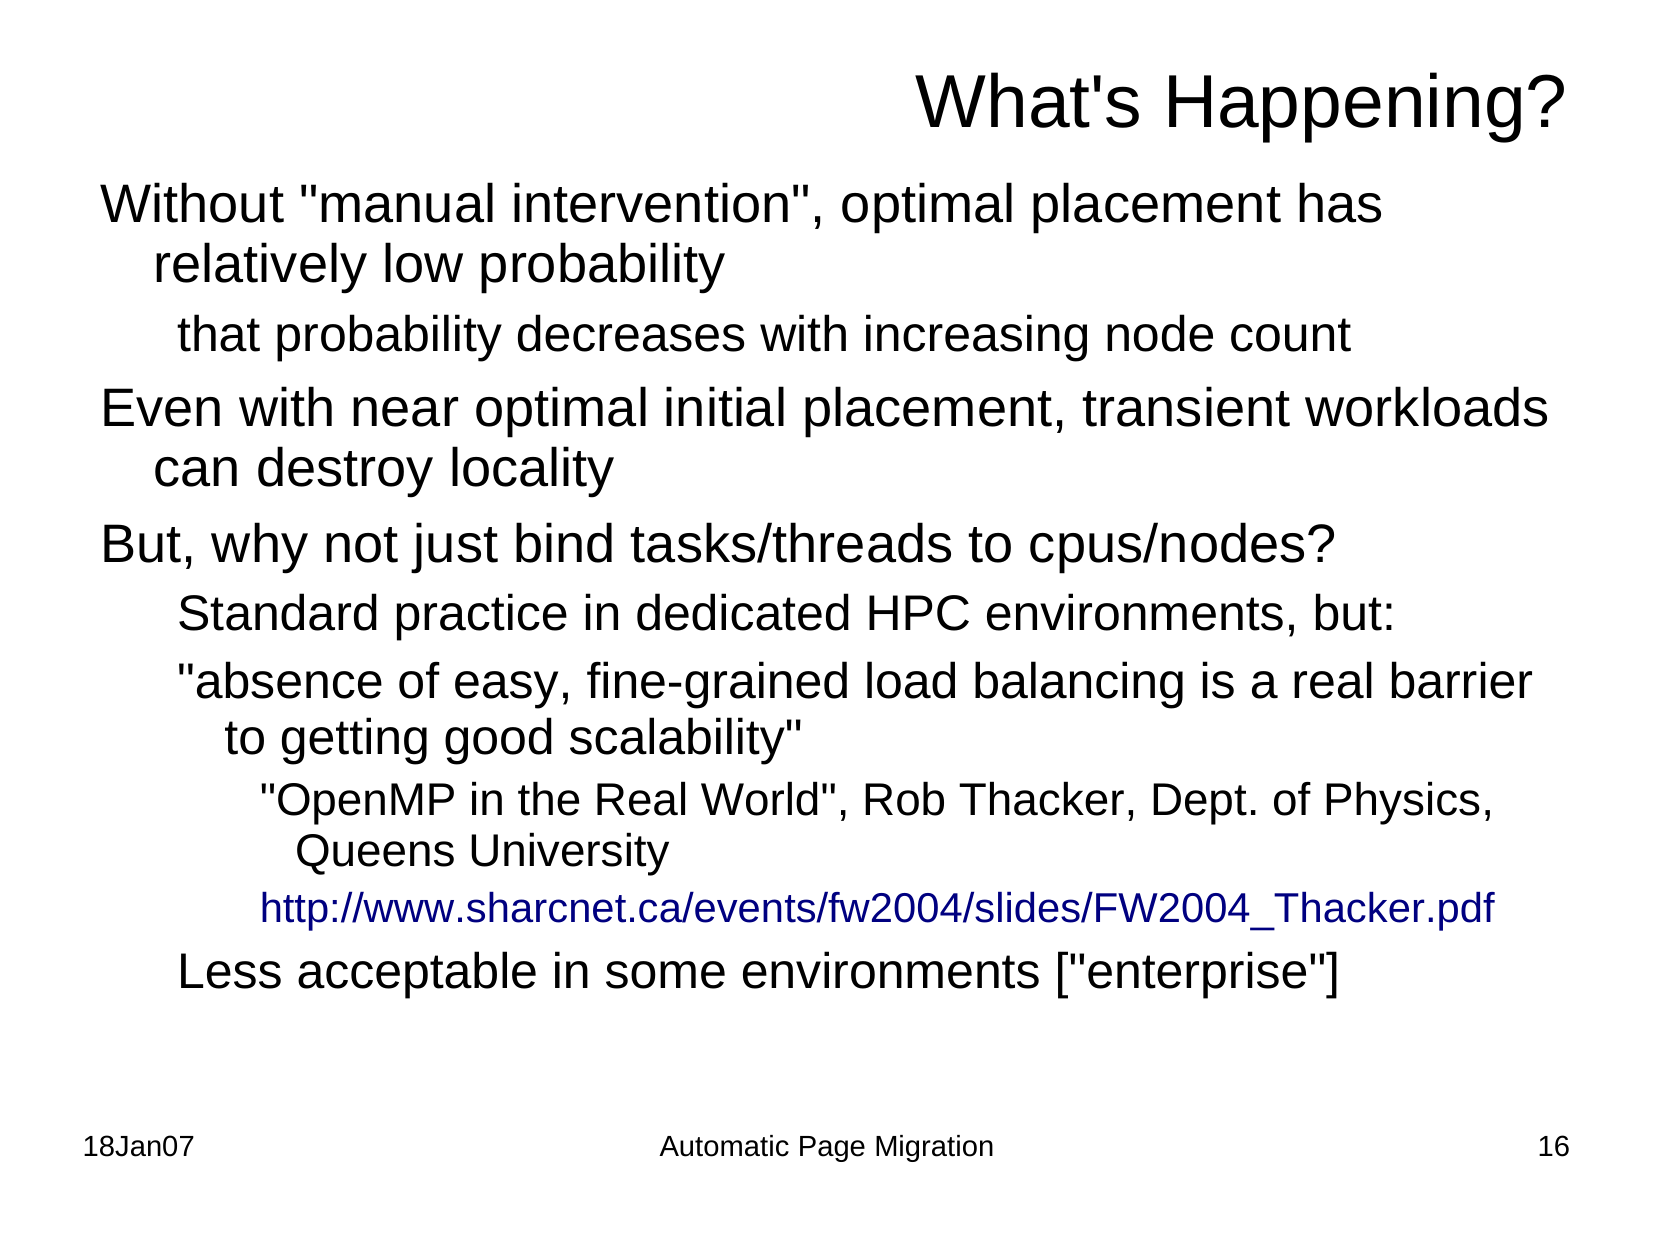

# What's Happening?
Without "manual intervention", optimal placement has relatively low probability
that probability decreases with increasing node count
Even with near optimal initial placement, transient workloads can destroy locality
But, why not just bind tasks/threads to cpus/nodes?
Standard practice in dedicated HPC environments, but:
"absence of easy, fine-grained load balancing is a real barrier to getting good scalability"
"OpenMP in the Real World", Rob Thacker, Dept. of Physics, Queens University
http://www.sharcnet.ca/events/fw2004/slides/FW2004_Thacker.pdf
Less acceptable in some environments ["enterprise"]
18Jan07
Automatic Page Migration
16